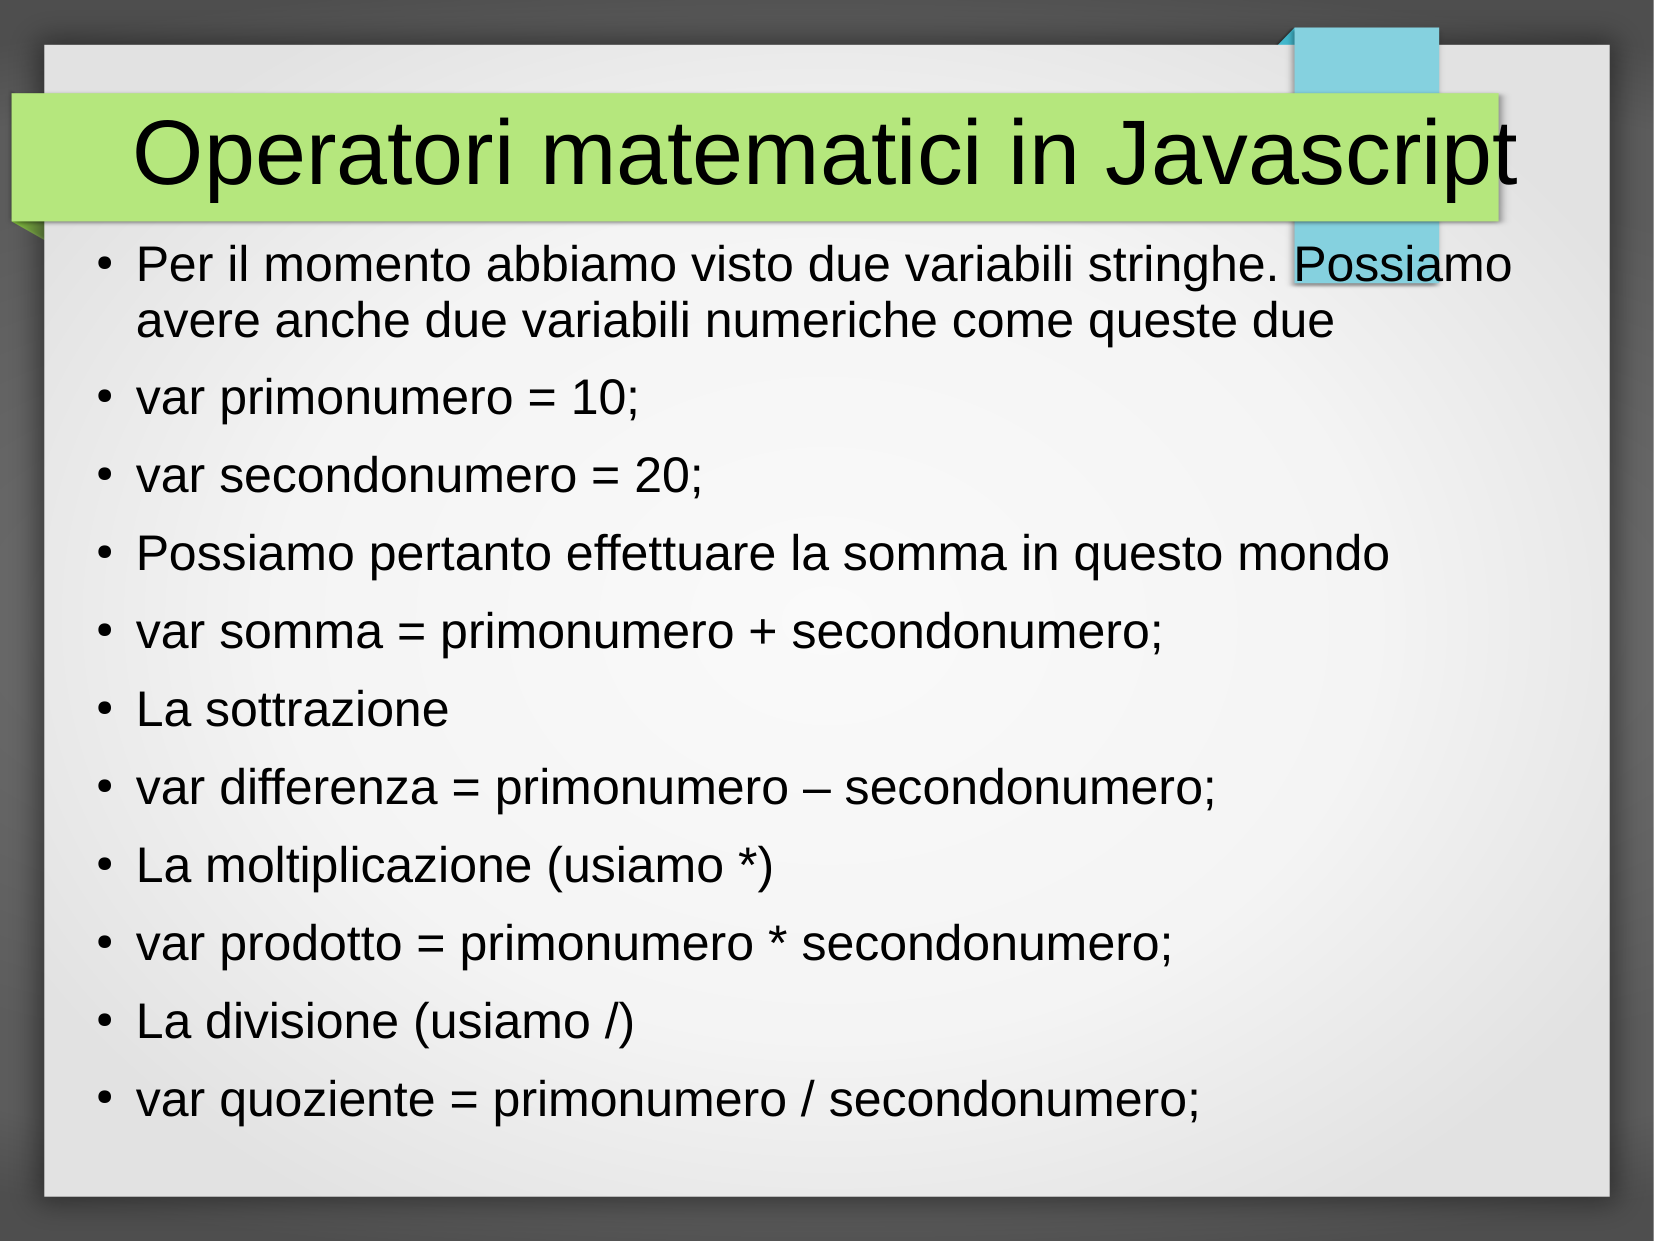

# Operatori matematici in Javascript
Per il momento abbiamo visto due variabili stringhe. Possiamo avere anche due variabili numeriche come queste due
var primonumero = 10;
var secondonumero = 20;
Possiamo pertanto effettuare la somma in questo mondo
var somma = primonumero + secondonumero;
La sottrazione
var differenza = primonumero – secondonumero;
La moltiplicazione (usiamo *)
var prodotto = primonumero * secondonumero;
La divisione (usiamo /)
var quoziente = primonumero / secondonumero;